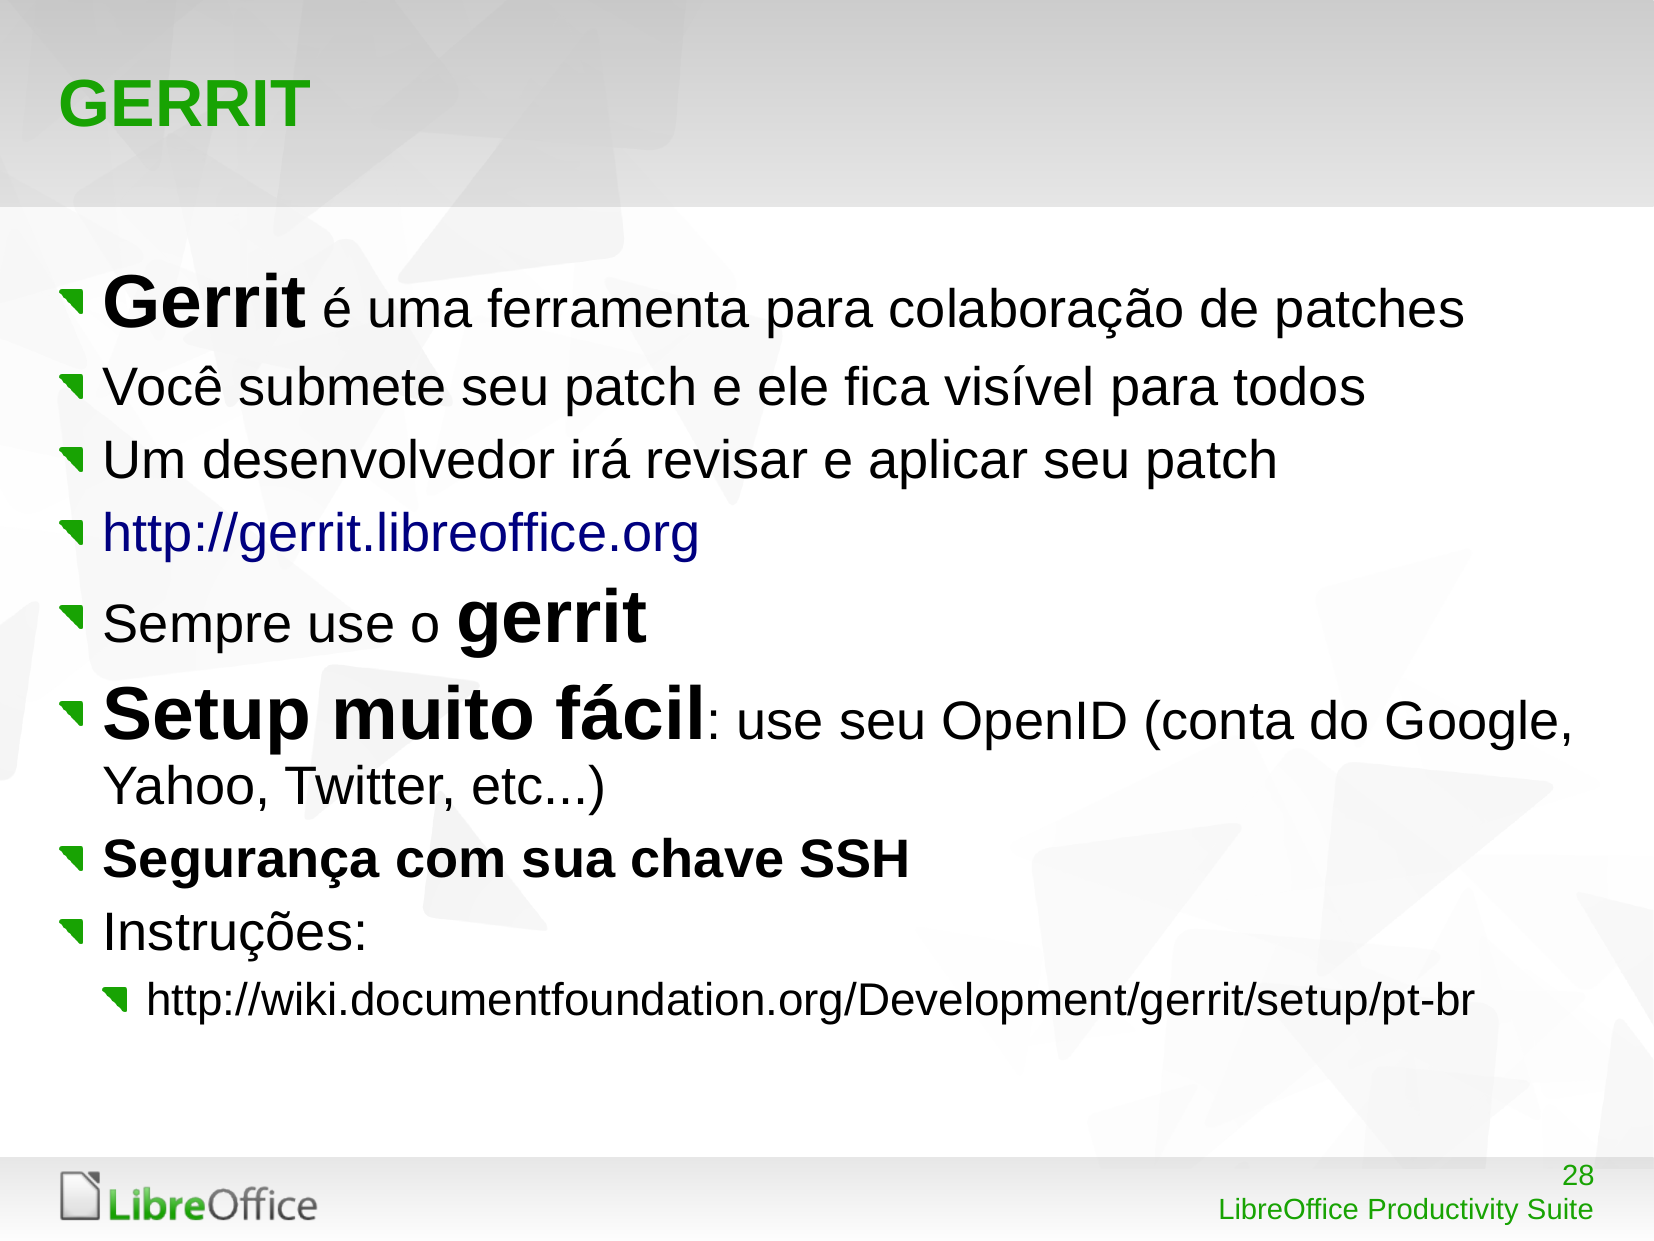

# GERRIT
Gerrit é uma ferramenta para colaboração de patches
Você submete seu patch e ele fica visível para todos
Um desenvolvedor irá revisar e aplicar seu patch
http://gerrit.libreoffice.org
Sempre use o gerrit
Setup muito fácil: use seu OpenID (conta do Google, Yahoo, Twitter, etc...)
Segurança com sua chave SSH
Instruções:
http://wiki.documentfoundation.org/Development/gerrit/setup/pt-br
28
LibreOffice Productivity Suite